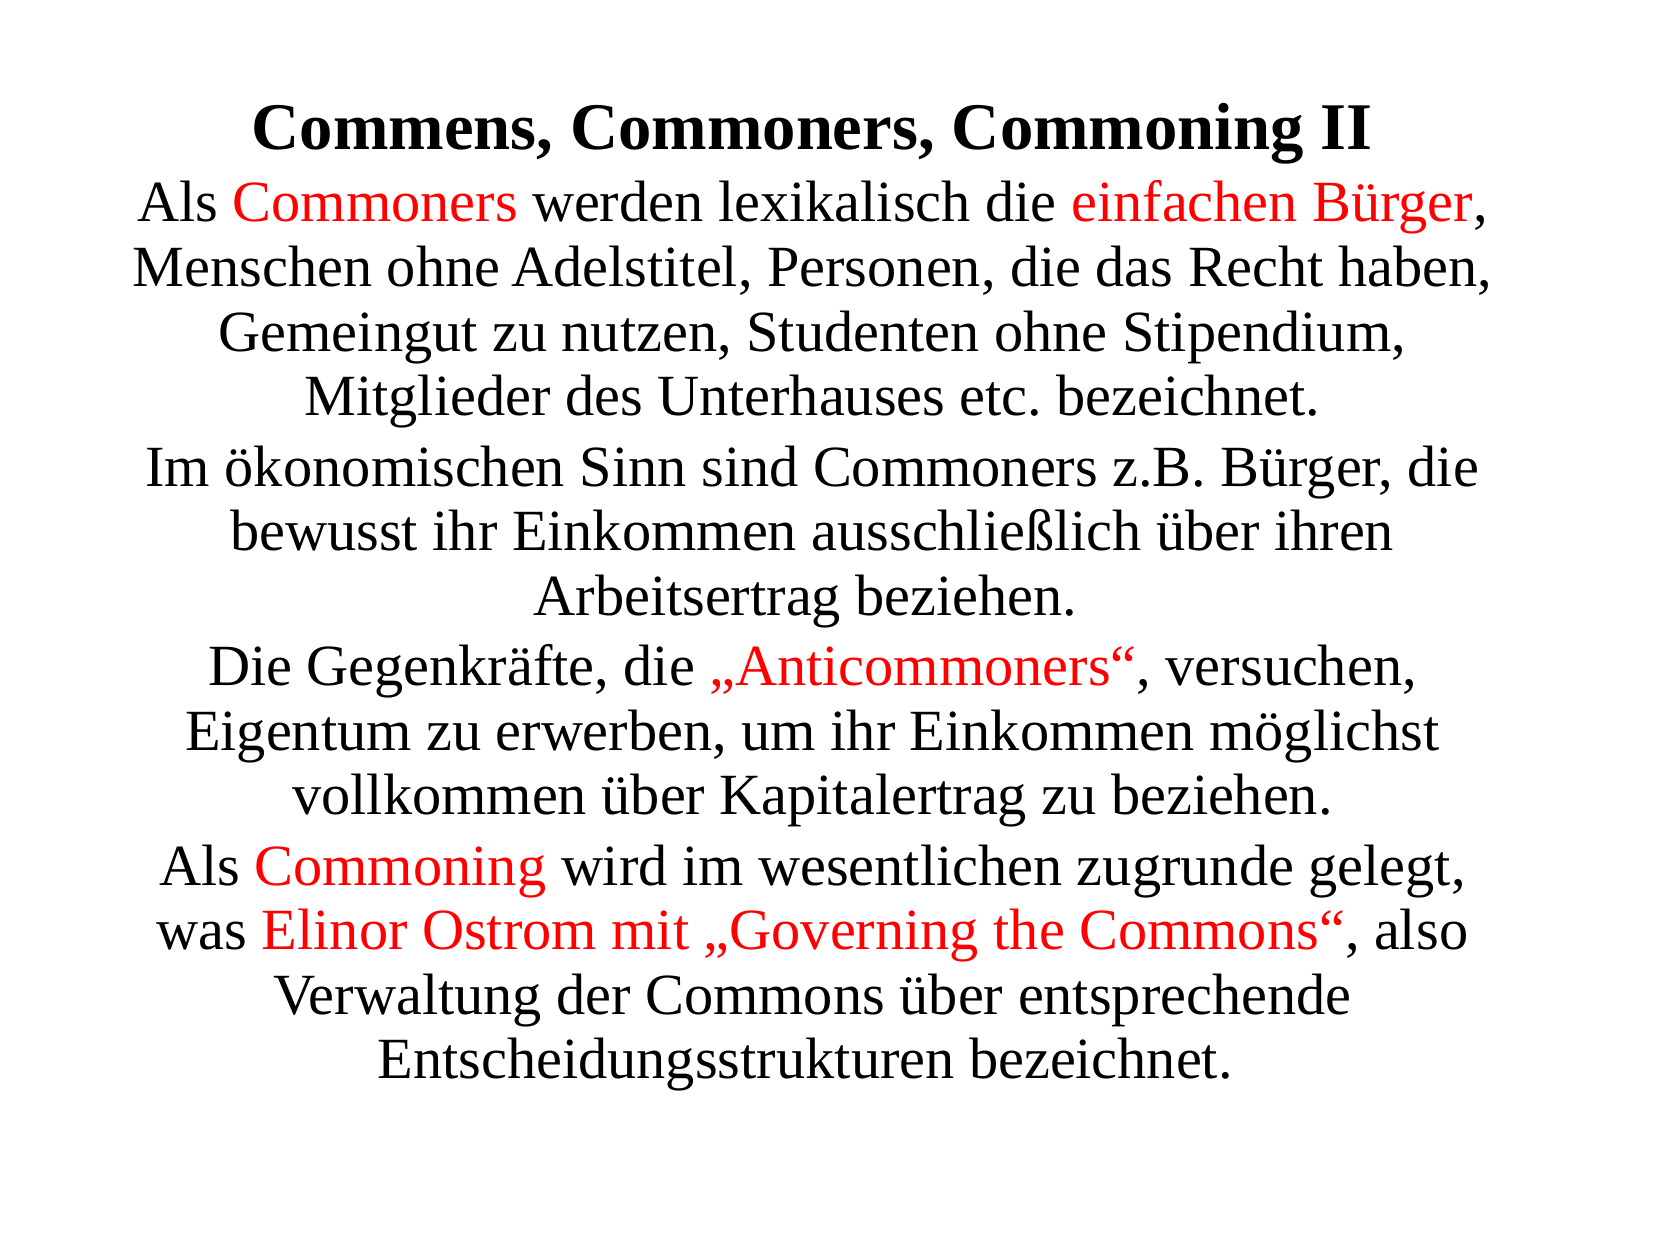

Commens, Commoners, Commoning II
Als Commoners werden lexikalisch die einfachen Bürger, Menschen ohne Adelstitel, Personen, die das Recht haben, Gemeingut zu nutzen, Studenten ohne Stipendium, Mitglieder des Unterhauses etc. bezeichnet.
Im ökonomischen Sinn sind Commoners z.B. Bürger, die bewusst ihr Einkommen ausschließlich über ihren Arbeitsertrag beziehen.
Die Gegenkräfte, die „Anticommoners“, versuchen, Eigentum zu erwerben, um ihr Einkommen möglichst vollkommen über Kapitalertrag zu beziehen.
Als Commoning wird im wesentlichen zugrunde gelegt, was Elinor Ostrom mit „Governing the Commons“, also Verwaltung der Commons über entsprechende Entscheidungsstrukturen bezeichnet.